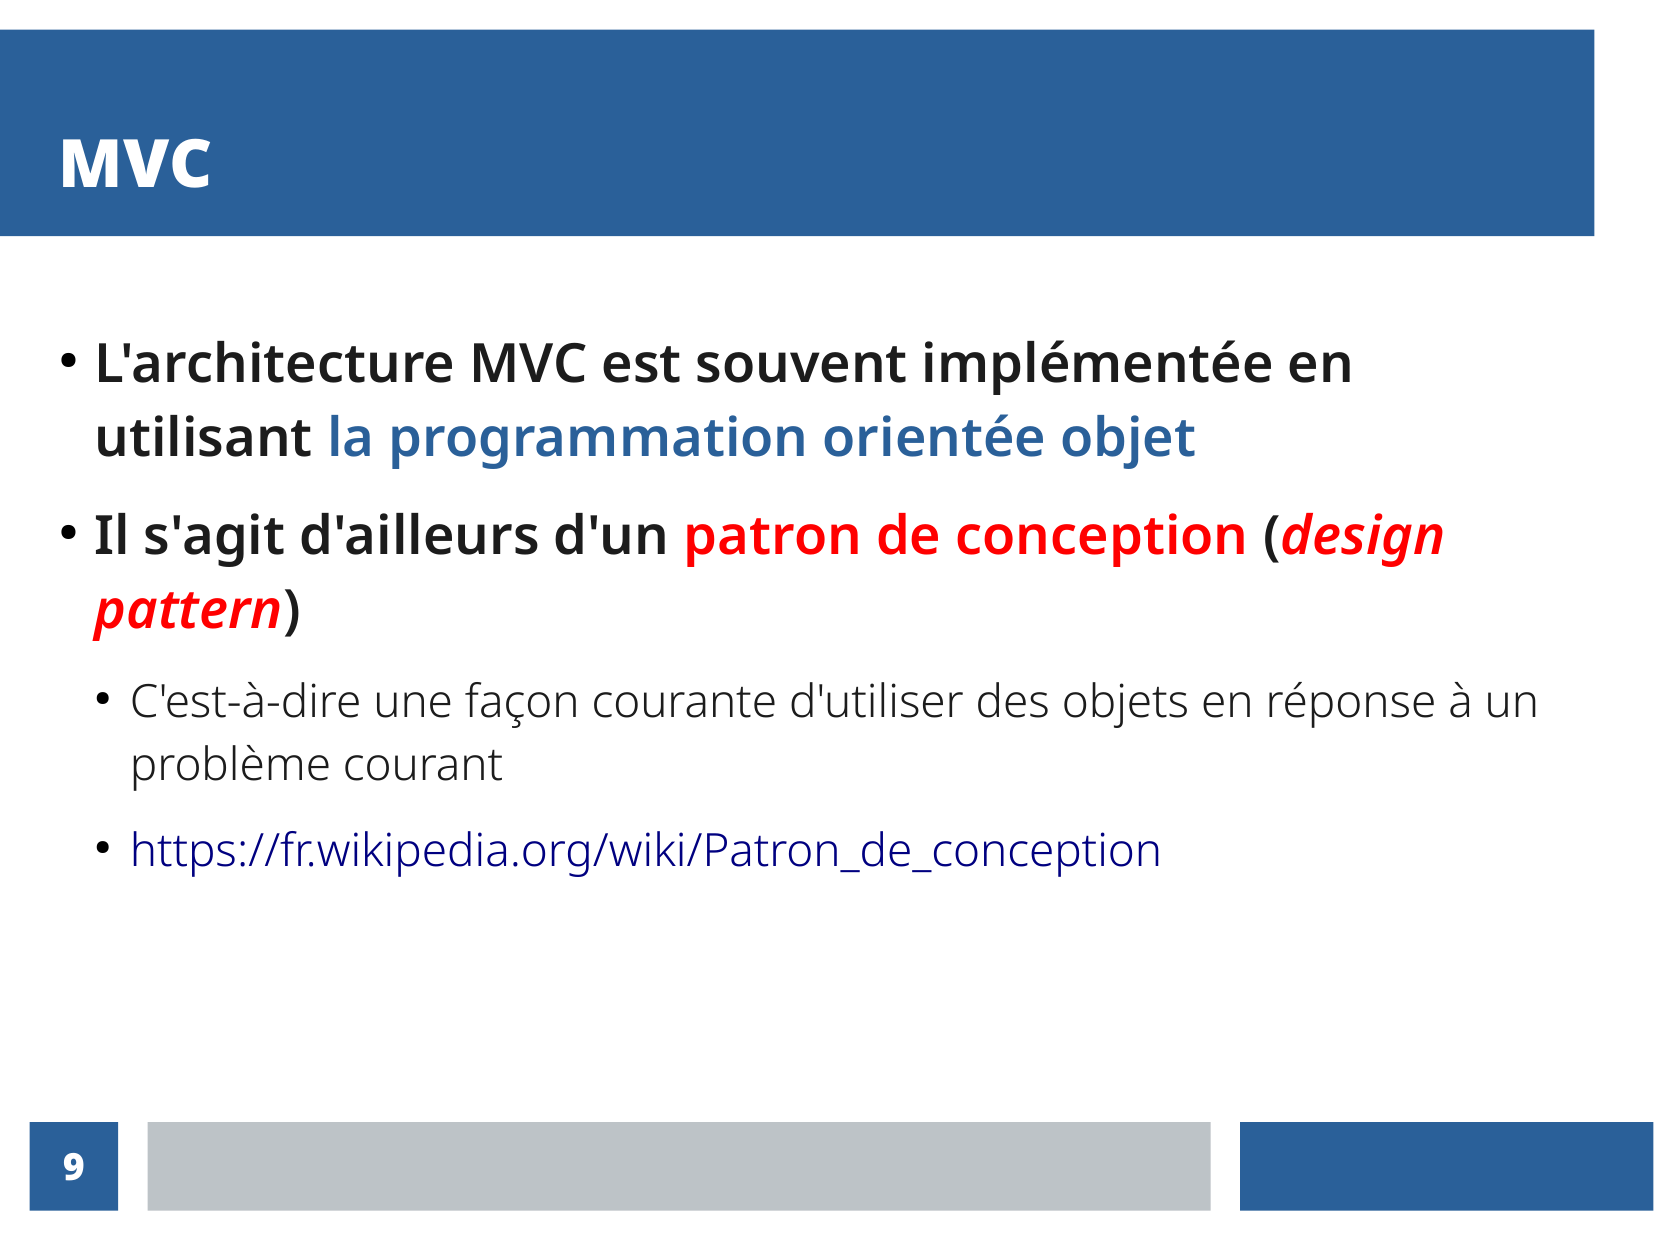

# MVC
L'architecture MVC est souvent implémentée en utilisant la programmation orientée objet
Il s'agit d'ailleurs d'un patron de conception (design pattern)
C'est-à-dire une façon courante d'utiliser des objets en réponse à un problème courant
https://fr.wikipedia.org/wiki/Patron_de_conception
9